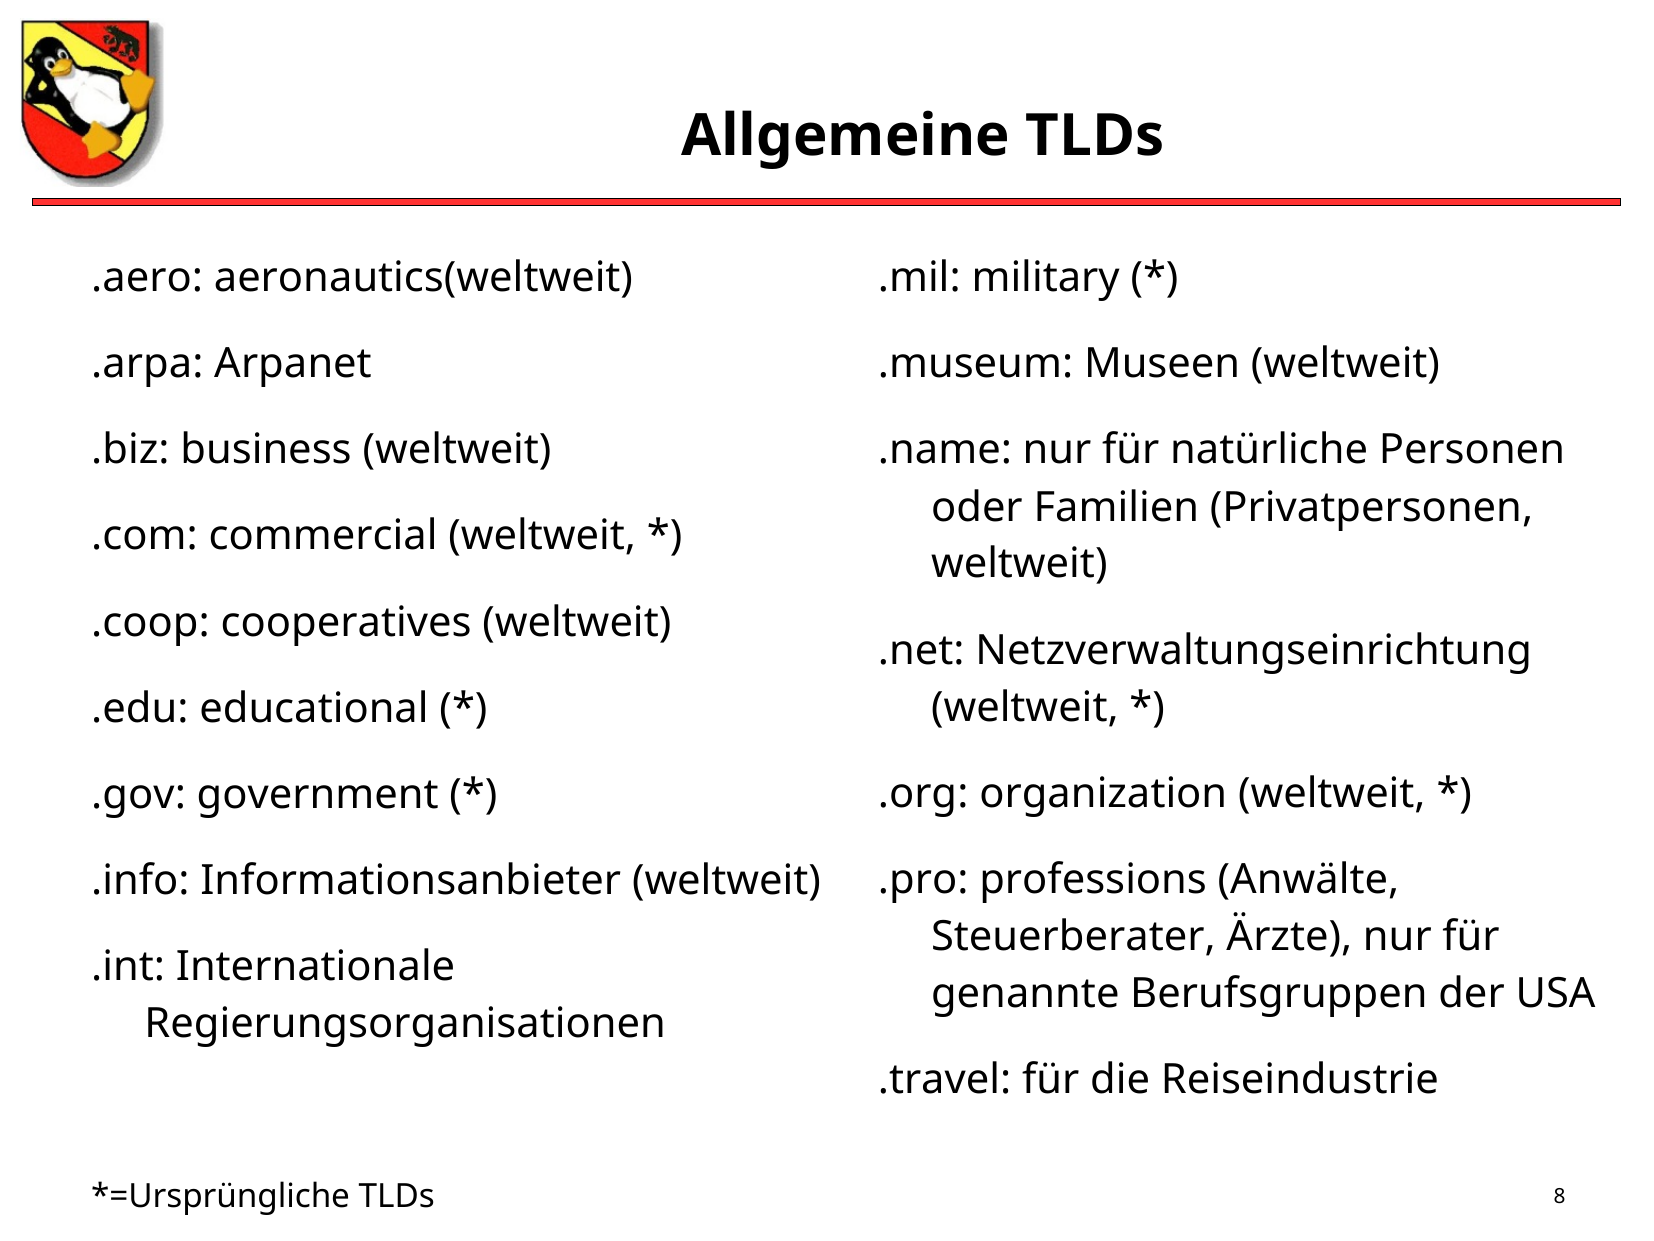

# Allgemeine TLDs
.aero: aeronautics(weltweit)
.arpa: Arpanet
.biz: business (weltweit)
.com: commercial (weltweit, *)
.coop: cooperatives (weltweit)
.edu: educational (*)
.gov: government (*)
.info: Informationsanbieter (weltweit)
.int: Internationale Regierungsorganisationen
*=Ursprüngliche TLDs
.mil: military (*)
.museum: Museen (weltweit)
.name: nur für natürliche Personen oder Familien (Privatpersonen, weltweit)
.net: Netzverwaltungseinrichtung (weltweit, *)
.org: organization (weltweit, *)
.pro: professions (Anwälte, Steuerberater, Ärzte), nur für genannte Berufsgruppen der USA
.travel: für die Reiseindustrie